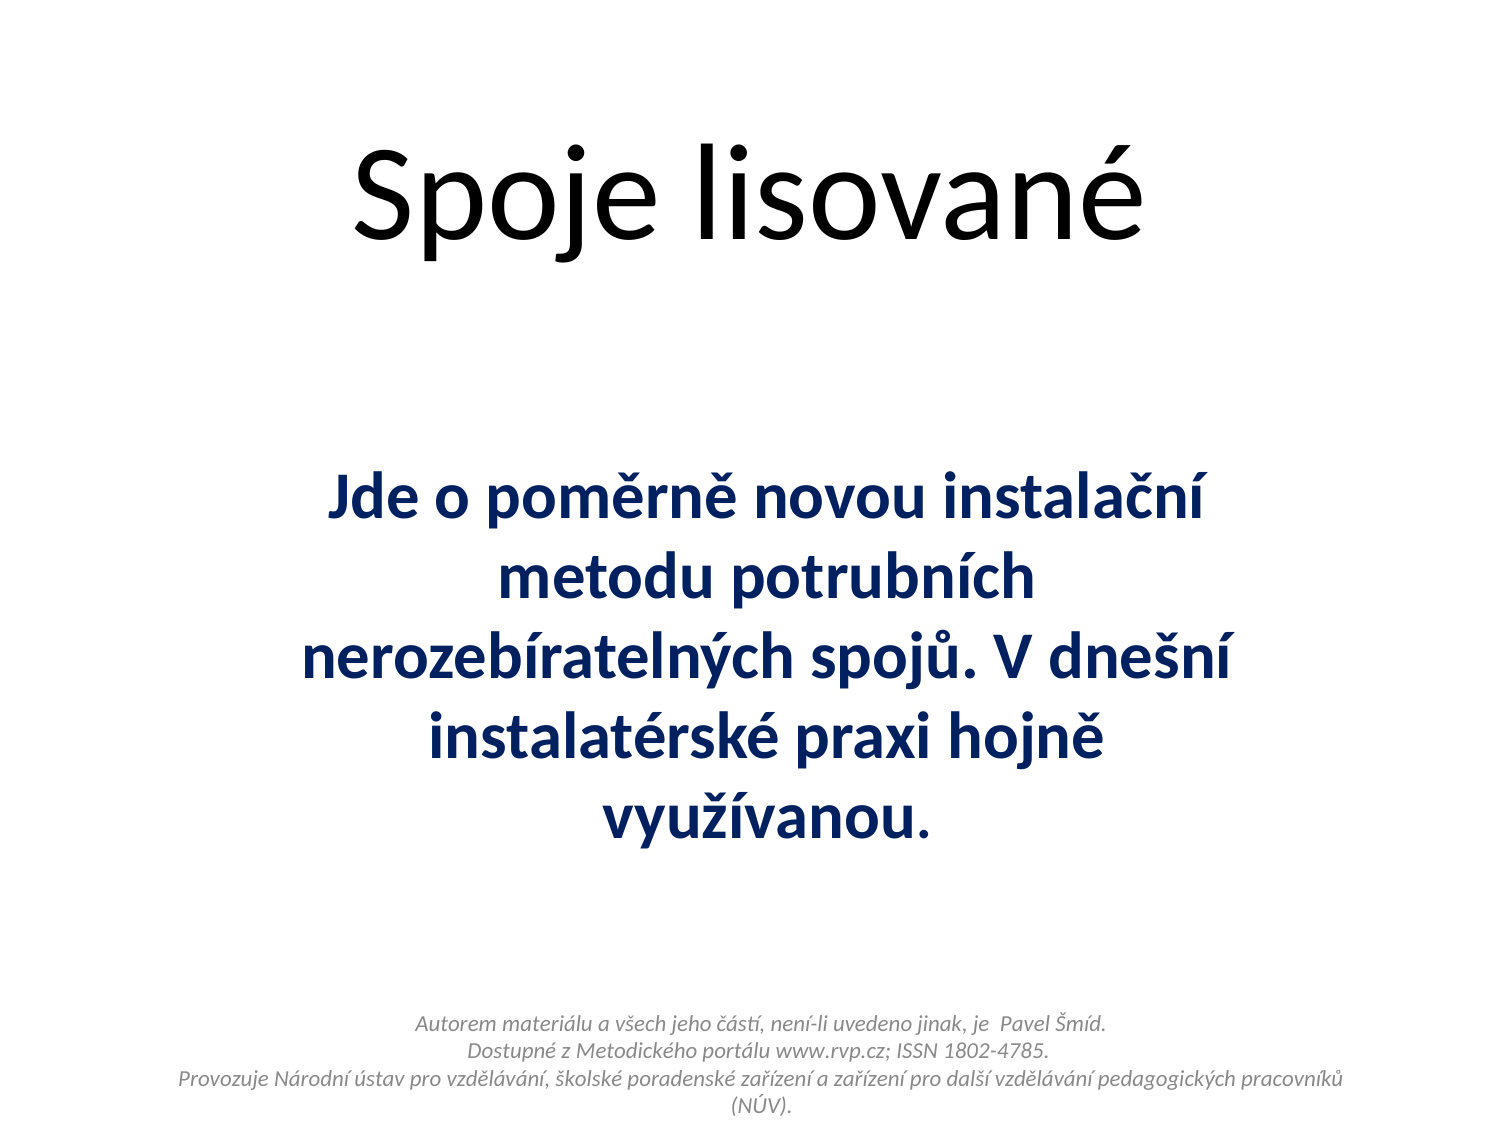

# Spoje lisované
Jde o poměrně novou instalační metodu potrubních nerozebíratelných spojů. V dnešní instalatérské praxi hojně využívanou.
Autorem materiálu a všech jeho částí, není-li uvedeno jinak, je Pavel Šmíd.
Dostupné z Metodického portálu www.rvp.cz; ISSN 1802-4785.
Provozuje Národní ústav pro vzdělávání, školské poradenské zařízení a zařízení pro další vzdělávání pedagogických pracovníků (NÚV).